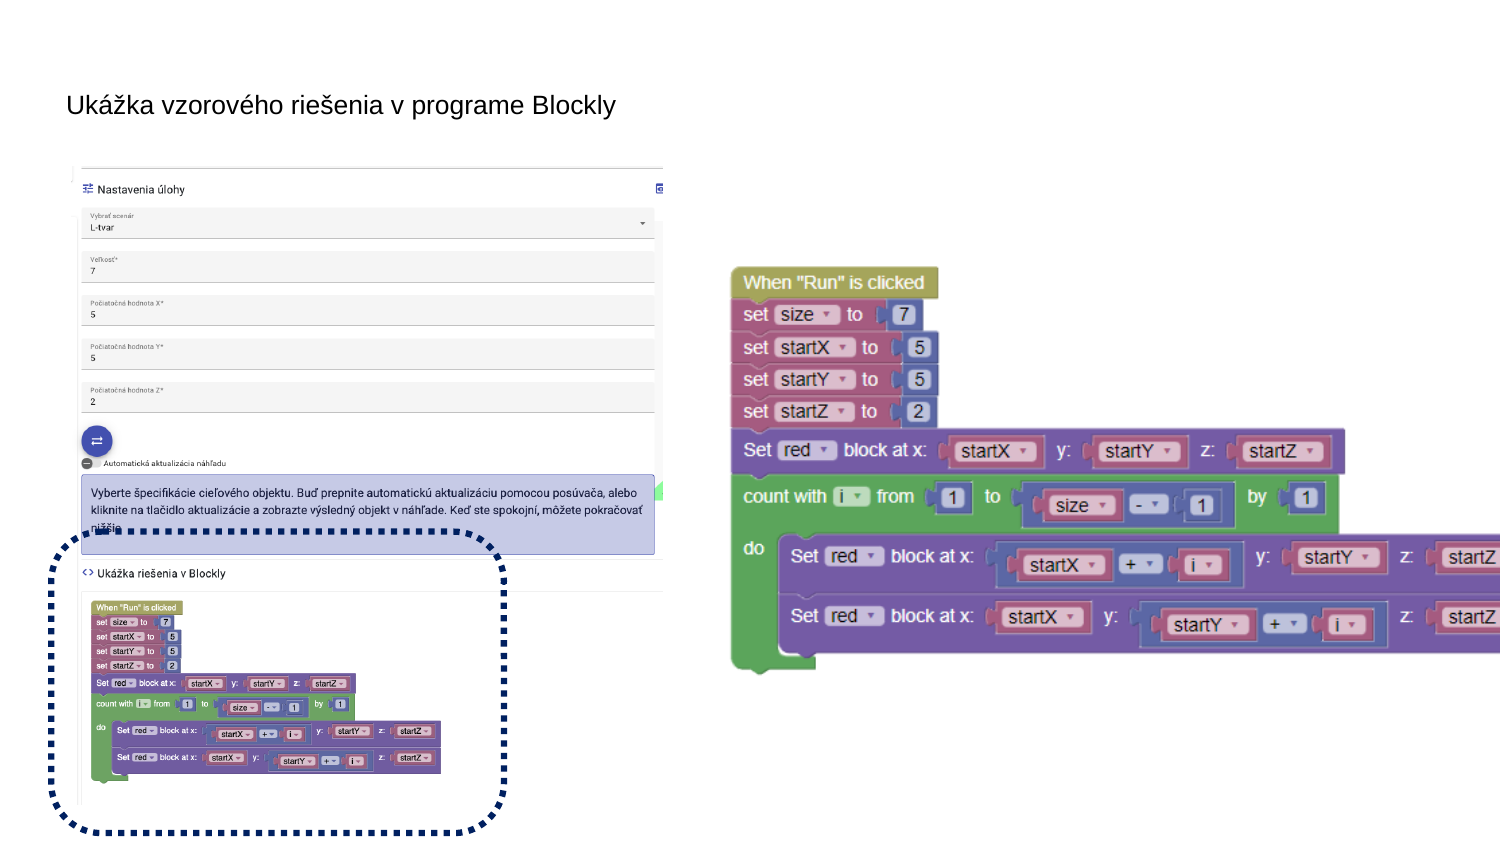

# Ukážka vzorového riešenia v programe Blockly